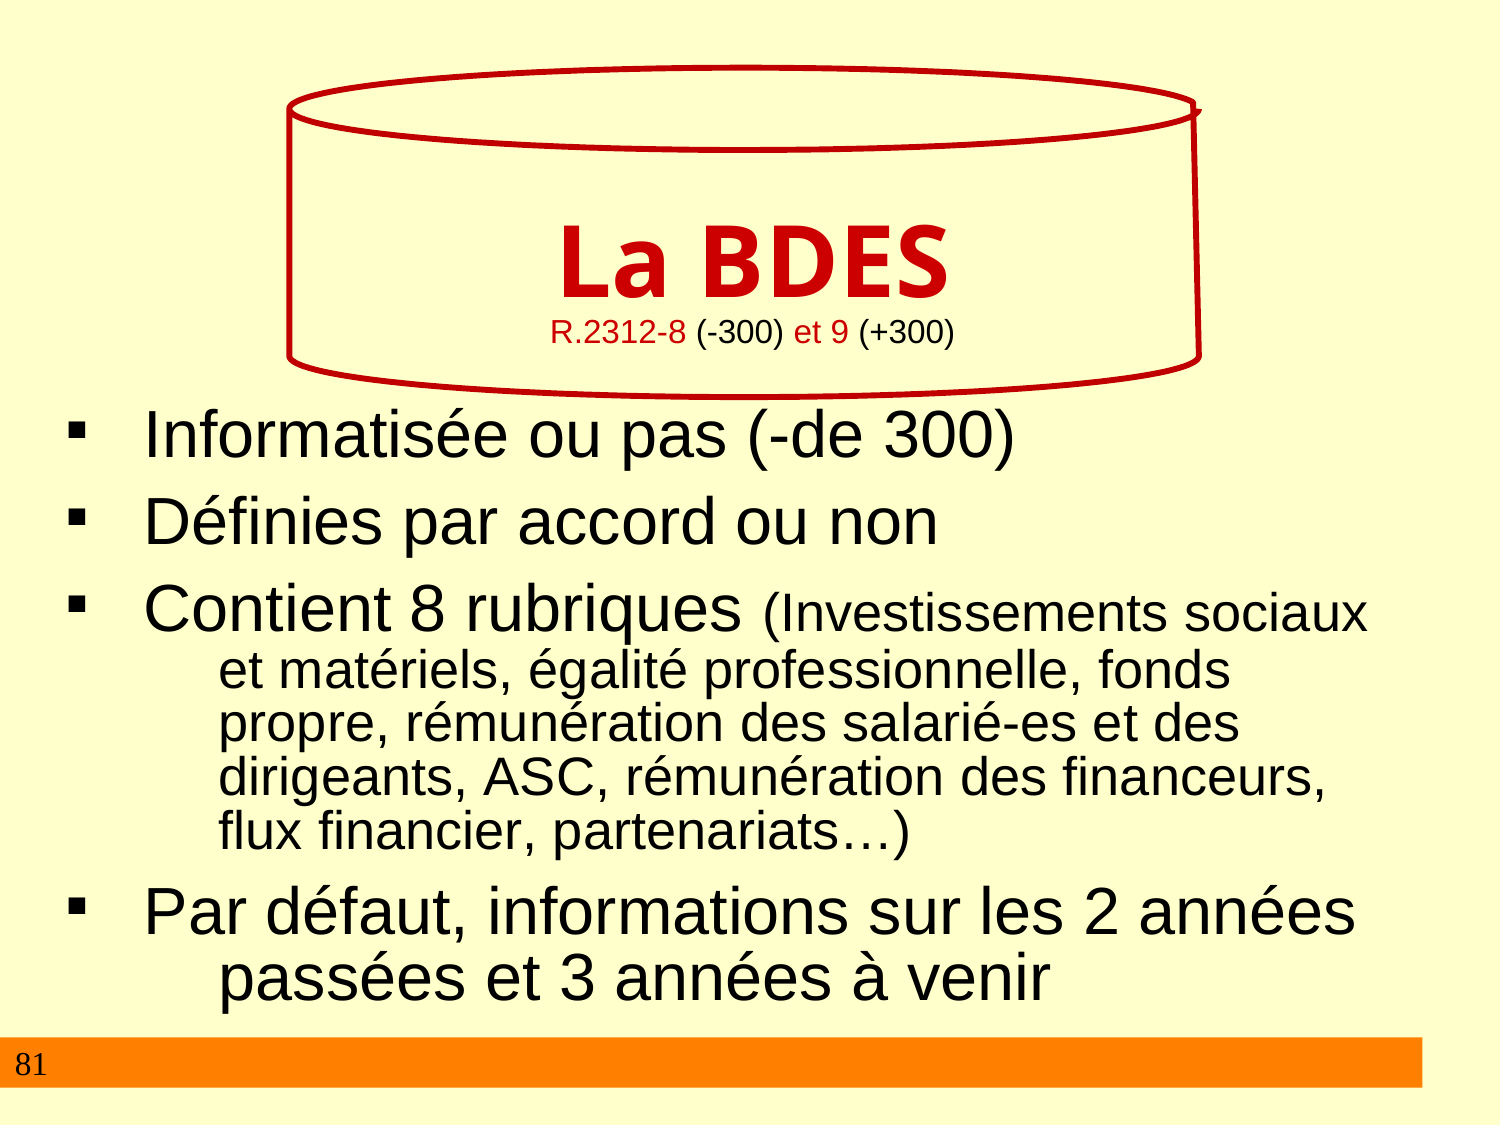

# La BDES R.2312-8 (-300) et 9 (+300)
Informatisée ou pas (-de 300)
Définies par accord ou non
Contient 8 rubriques (Investissements sociaux et matériels, égalité professionnelle, fonds propre, rémunération des salarié-es et des dirigeants, ASC, rémunération des financeurs, flux financier, partenariats…)
Par défaut, informations sur les 2 années passées et 3 années à venir